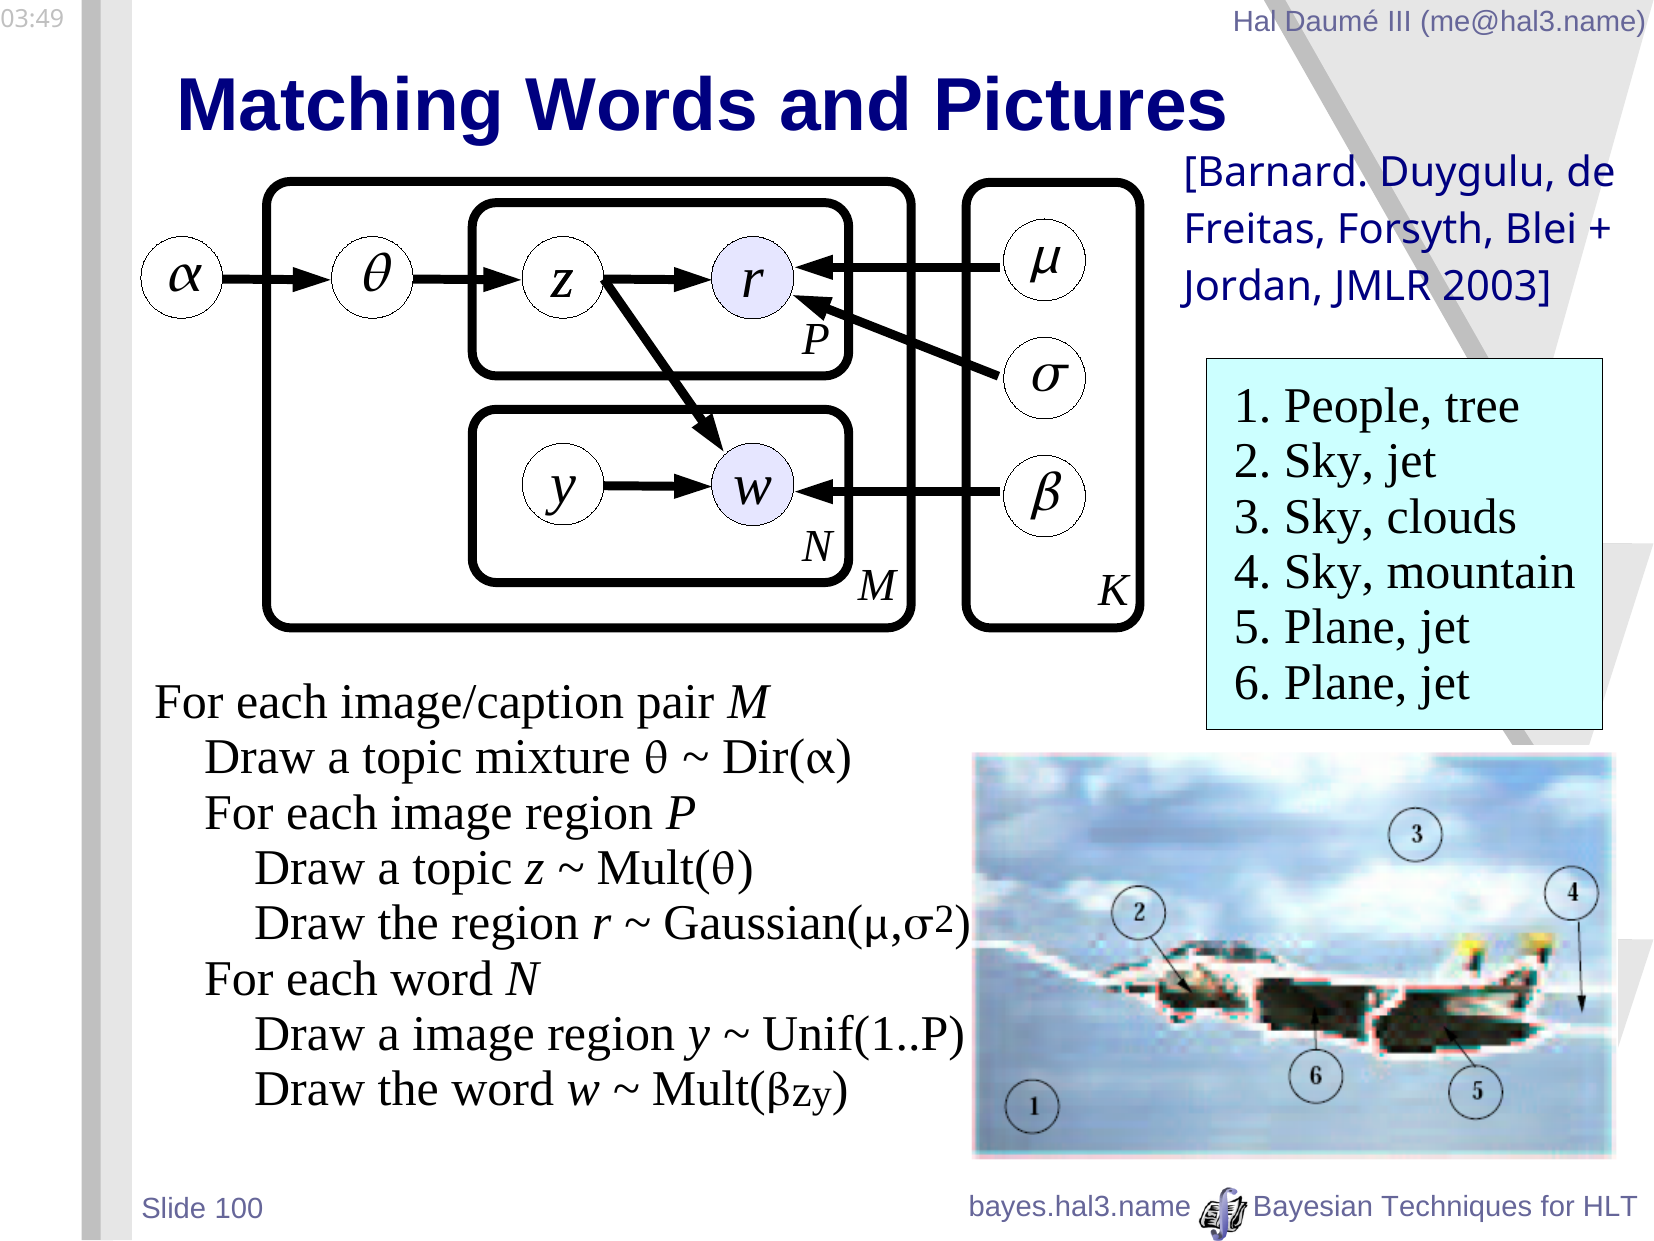

# Matching Words and Pictures
[Barnard. Duygulu, de
Freitas, Forsyth, Blei +
Jordan, JMLR 2003]



z
z
r
P

1. People, tree
2. Sky, jet
3. Sky, clouds
4. Sky, mountain
5. Plane, jet
6. Plane, jet
y
w

N
M
K
For each image/caption pair M
 Draw a topic mixture  ~ Dir()
 For each image region P
 Draw a topic z ~ Mult()
 Draw the region r ~ Gaussian(,2)
 For each word N
 Draw a image region y ~ Unif(1..P)
 Draw the word w ~ Mult(zy)